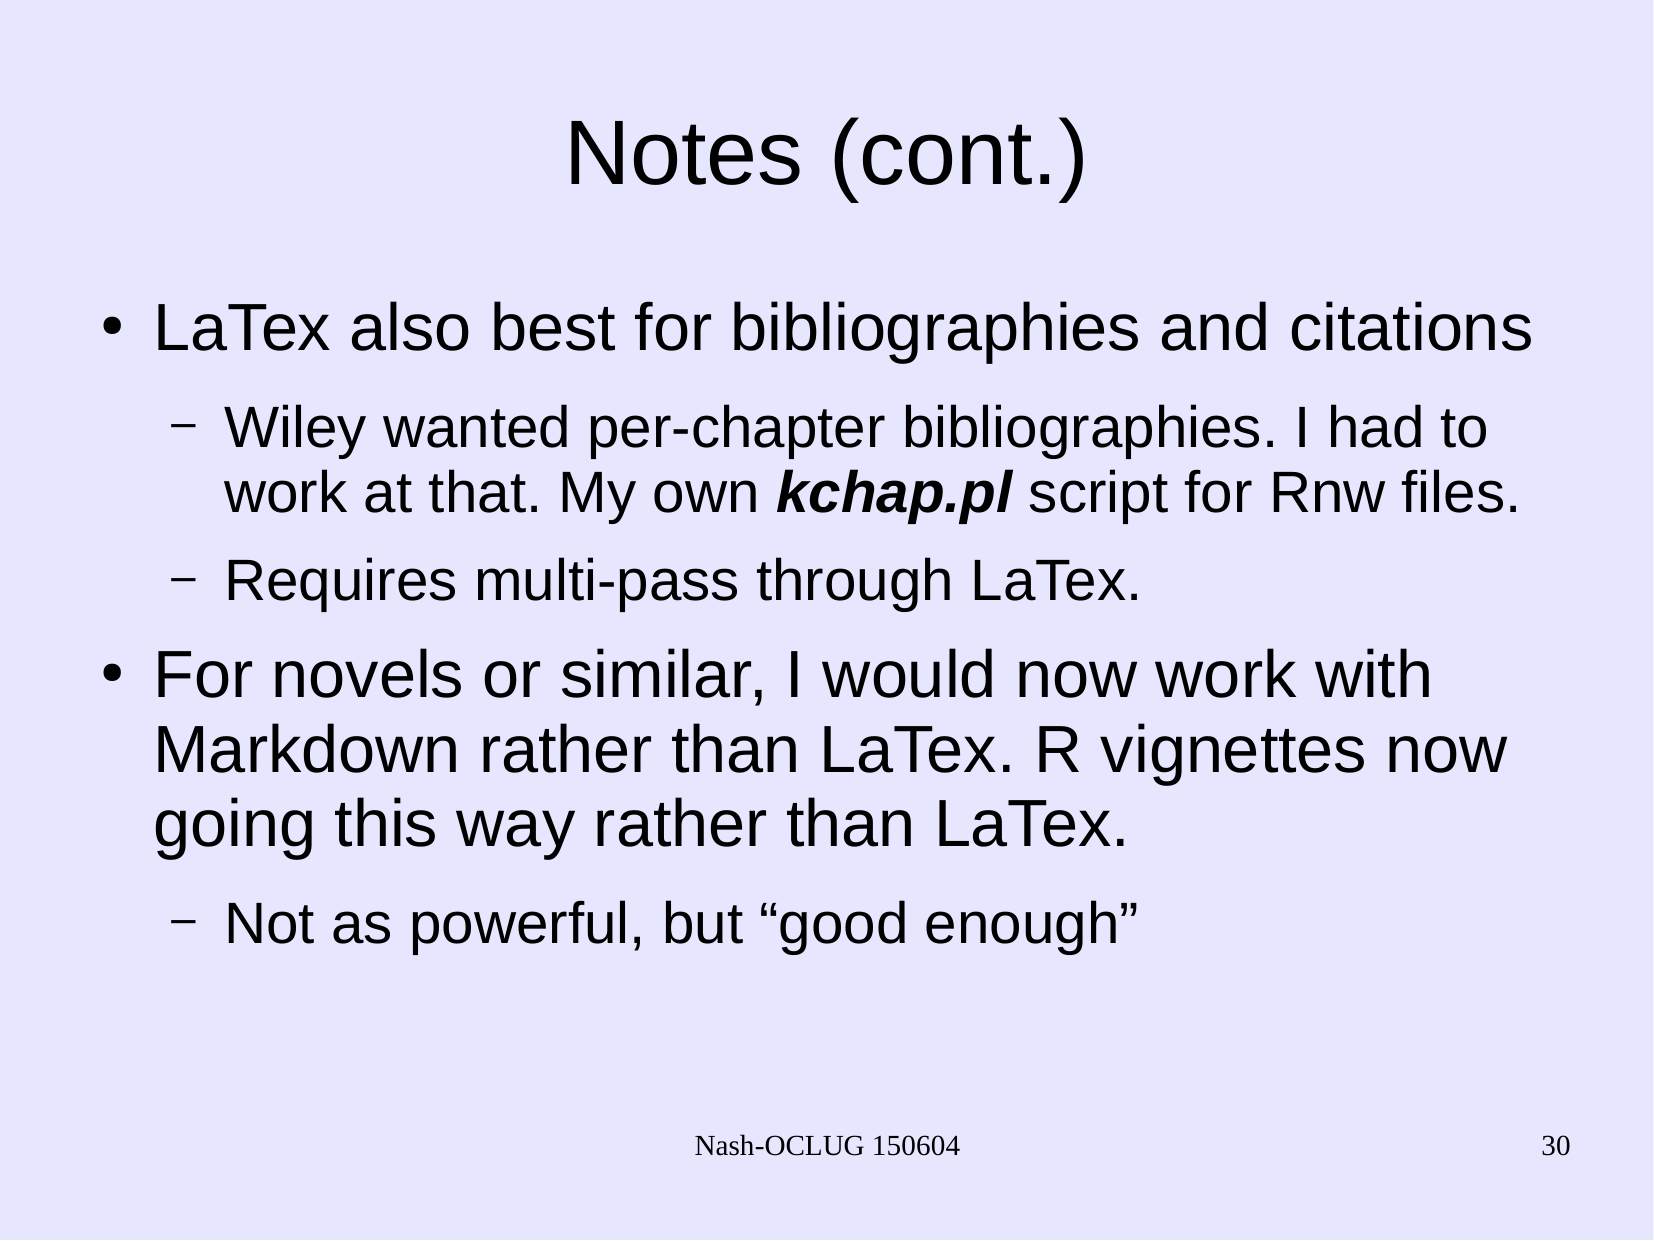

# Notes (cont.)
LaTex also best for bibliographies and citations
Wiley wanted per-chapter bibliographies. I had to work at that. My own kchap.pl script for Rnw files.
Requires multi-pass through LaTex.
For novels or similar, I would now work with Markdown rather than LaTex. R vignettes now going this way rather than LaTex.
Not as powerful, but “good enough”
30